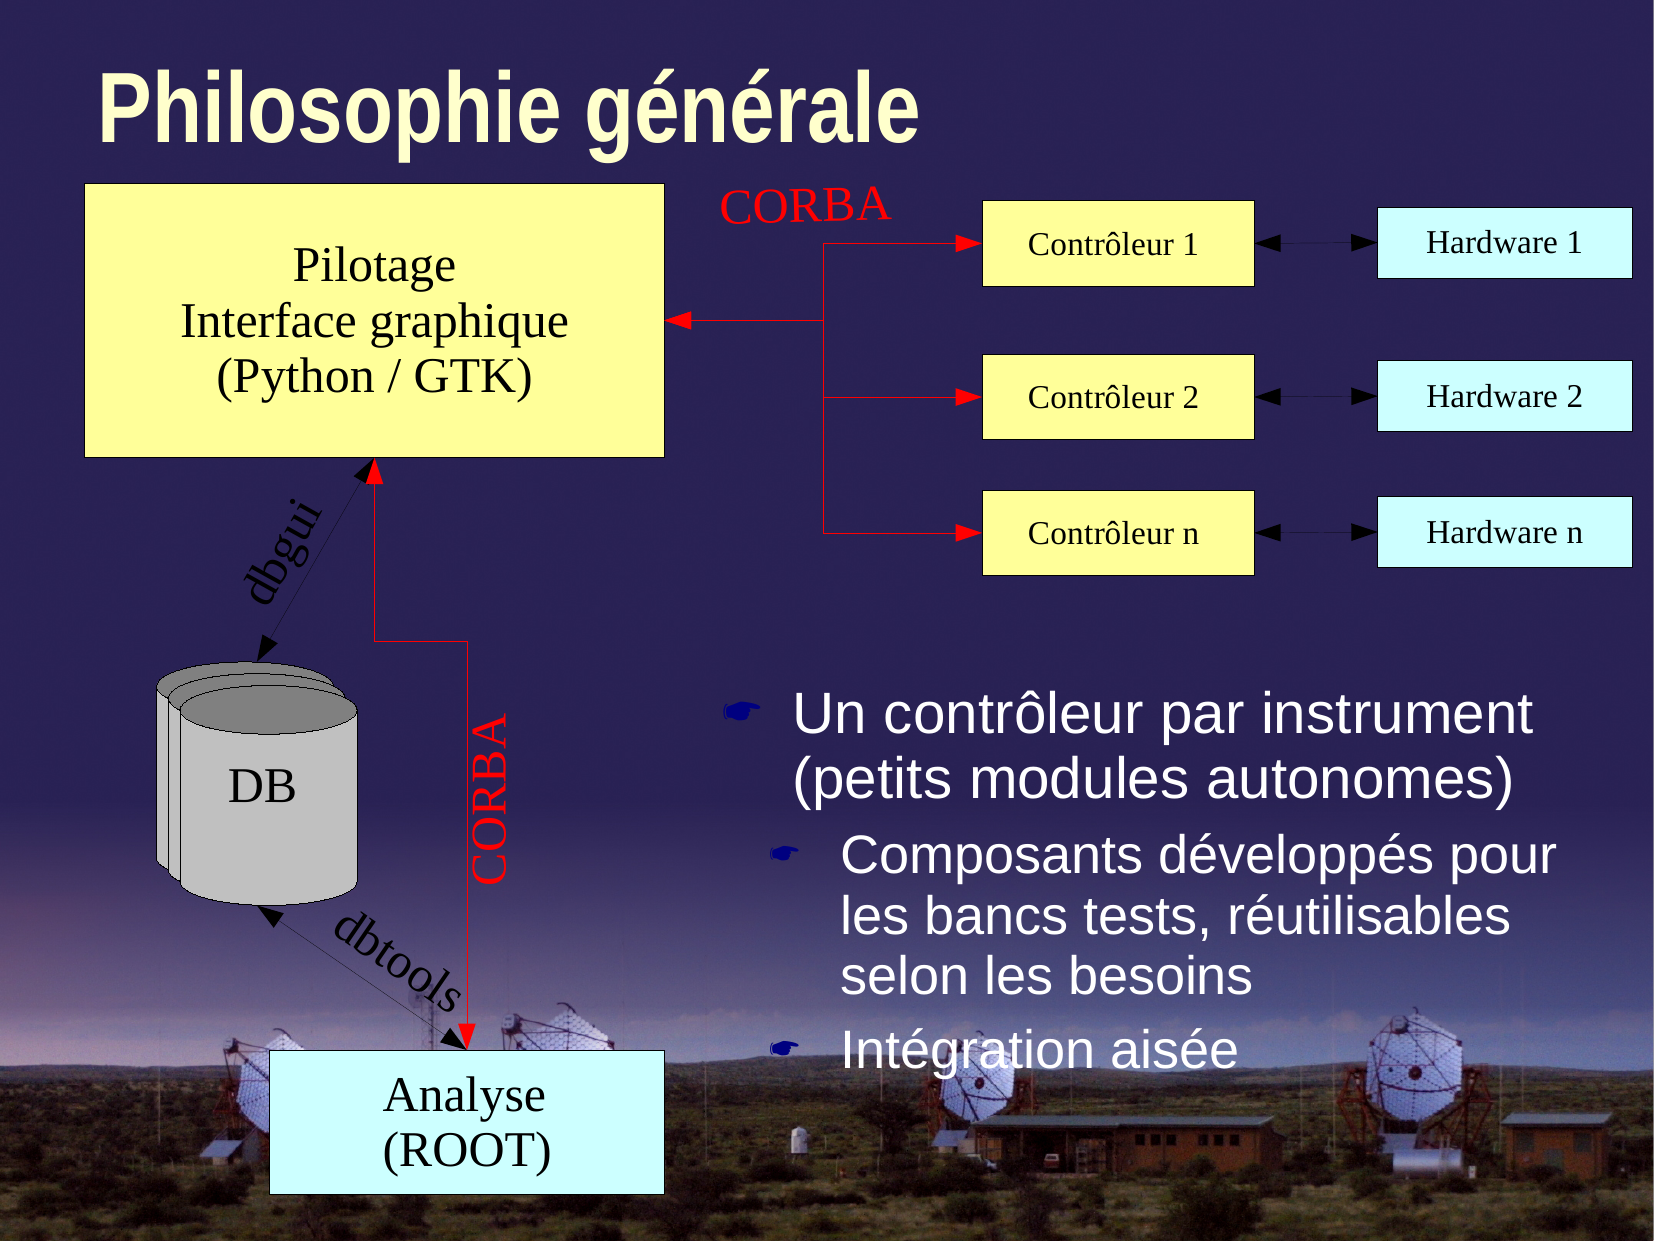

# Philosophie générale
CORBA
Pilotage
Interface graphique
(Python / GTK)
Contrôleur 1
Hardware 1
Contrôleur 2
Hardware 2
Contrôleur n
Hardware n
dbgui
DB
Un contrôleur par instrument (petits modules autonomes)
Composants développés pour les bancs tests, réutilisables selon les besoins
Intégration aisée
CORBA
dbtools
Analyse
(ROOT)